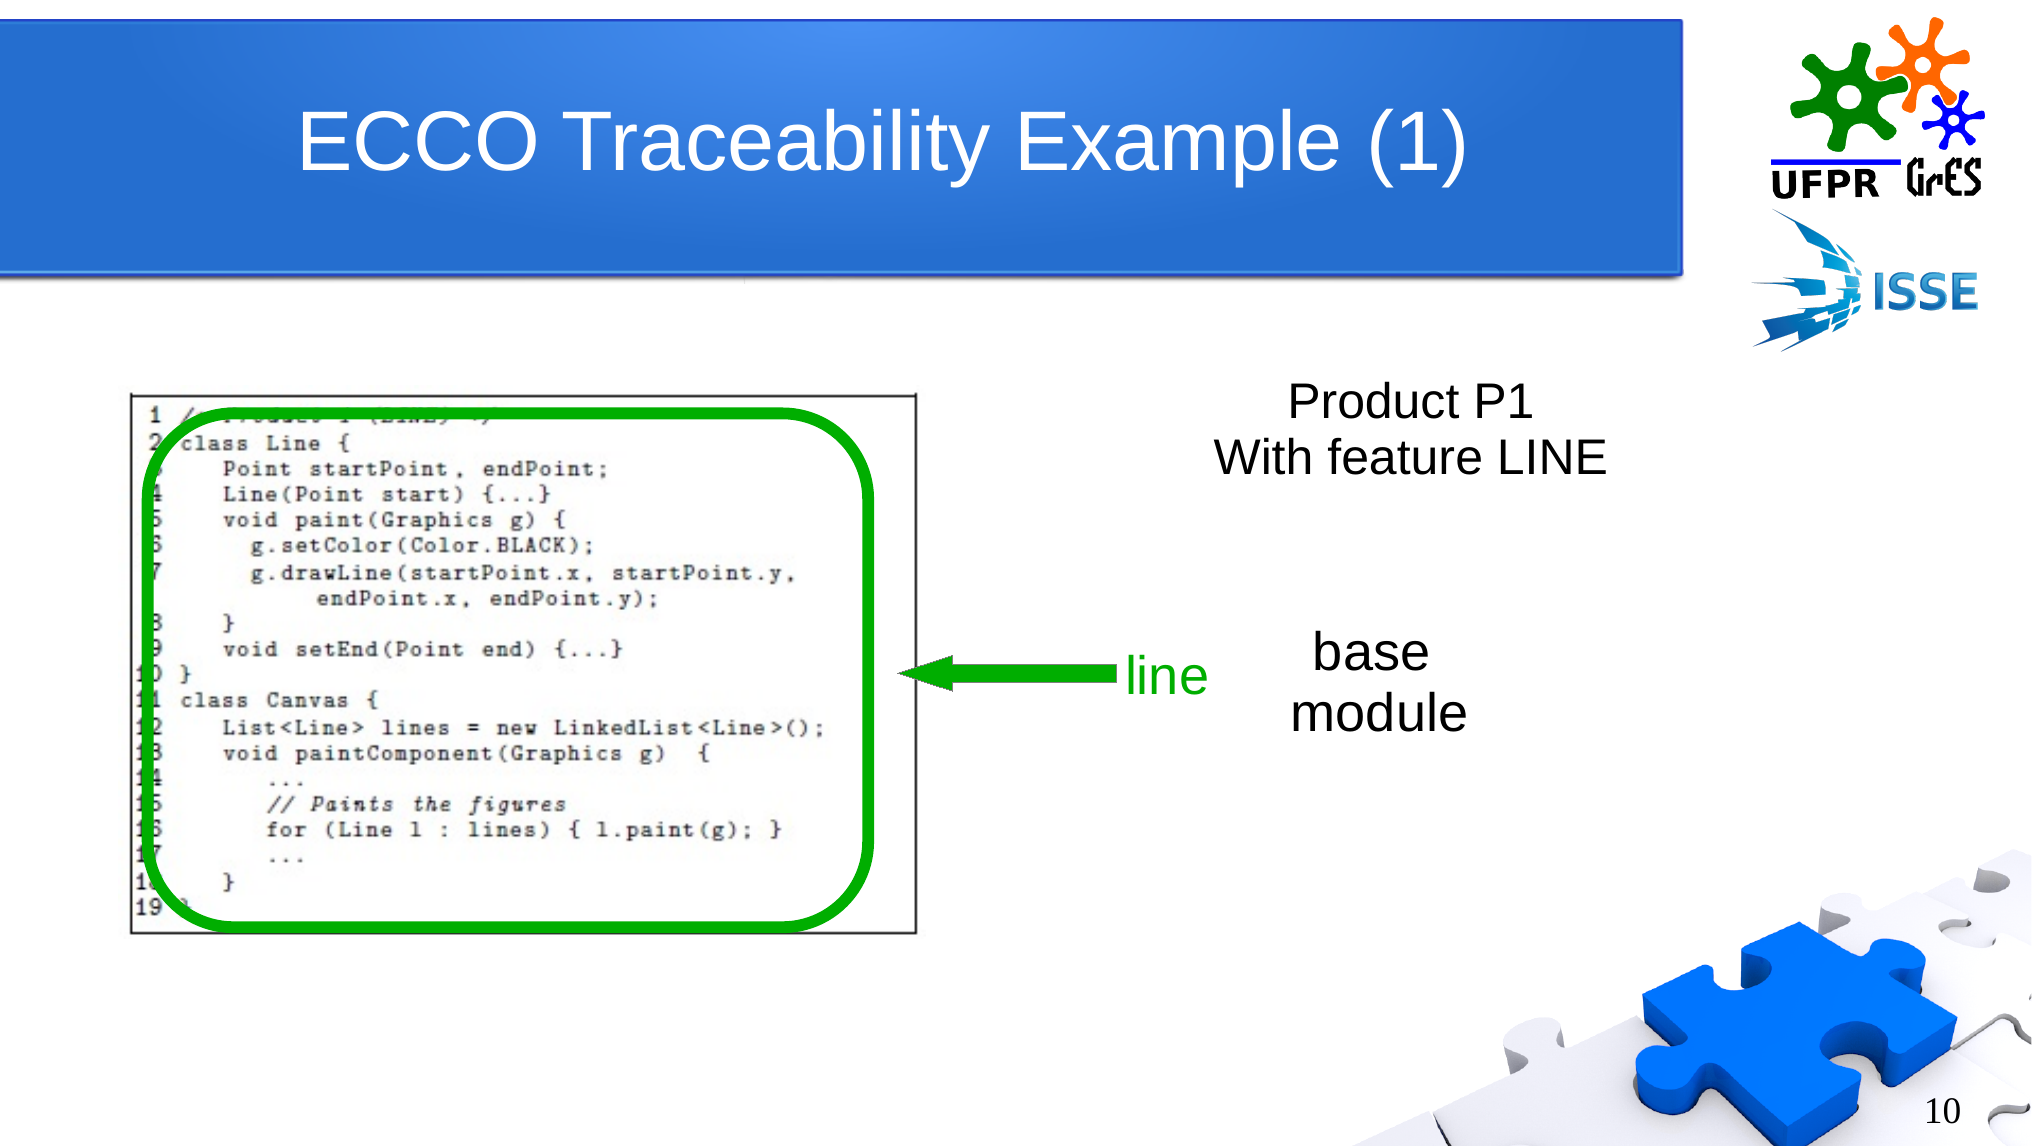

# ECCO Traceability Example (1)
Product P1
With feature LINE
base
module
line
10